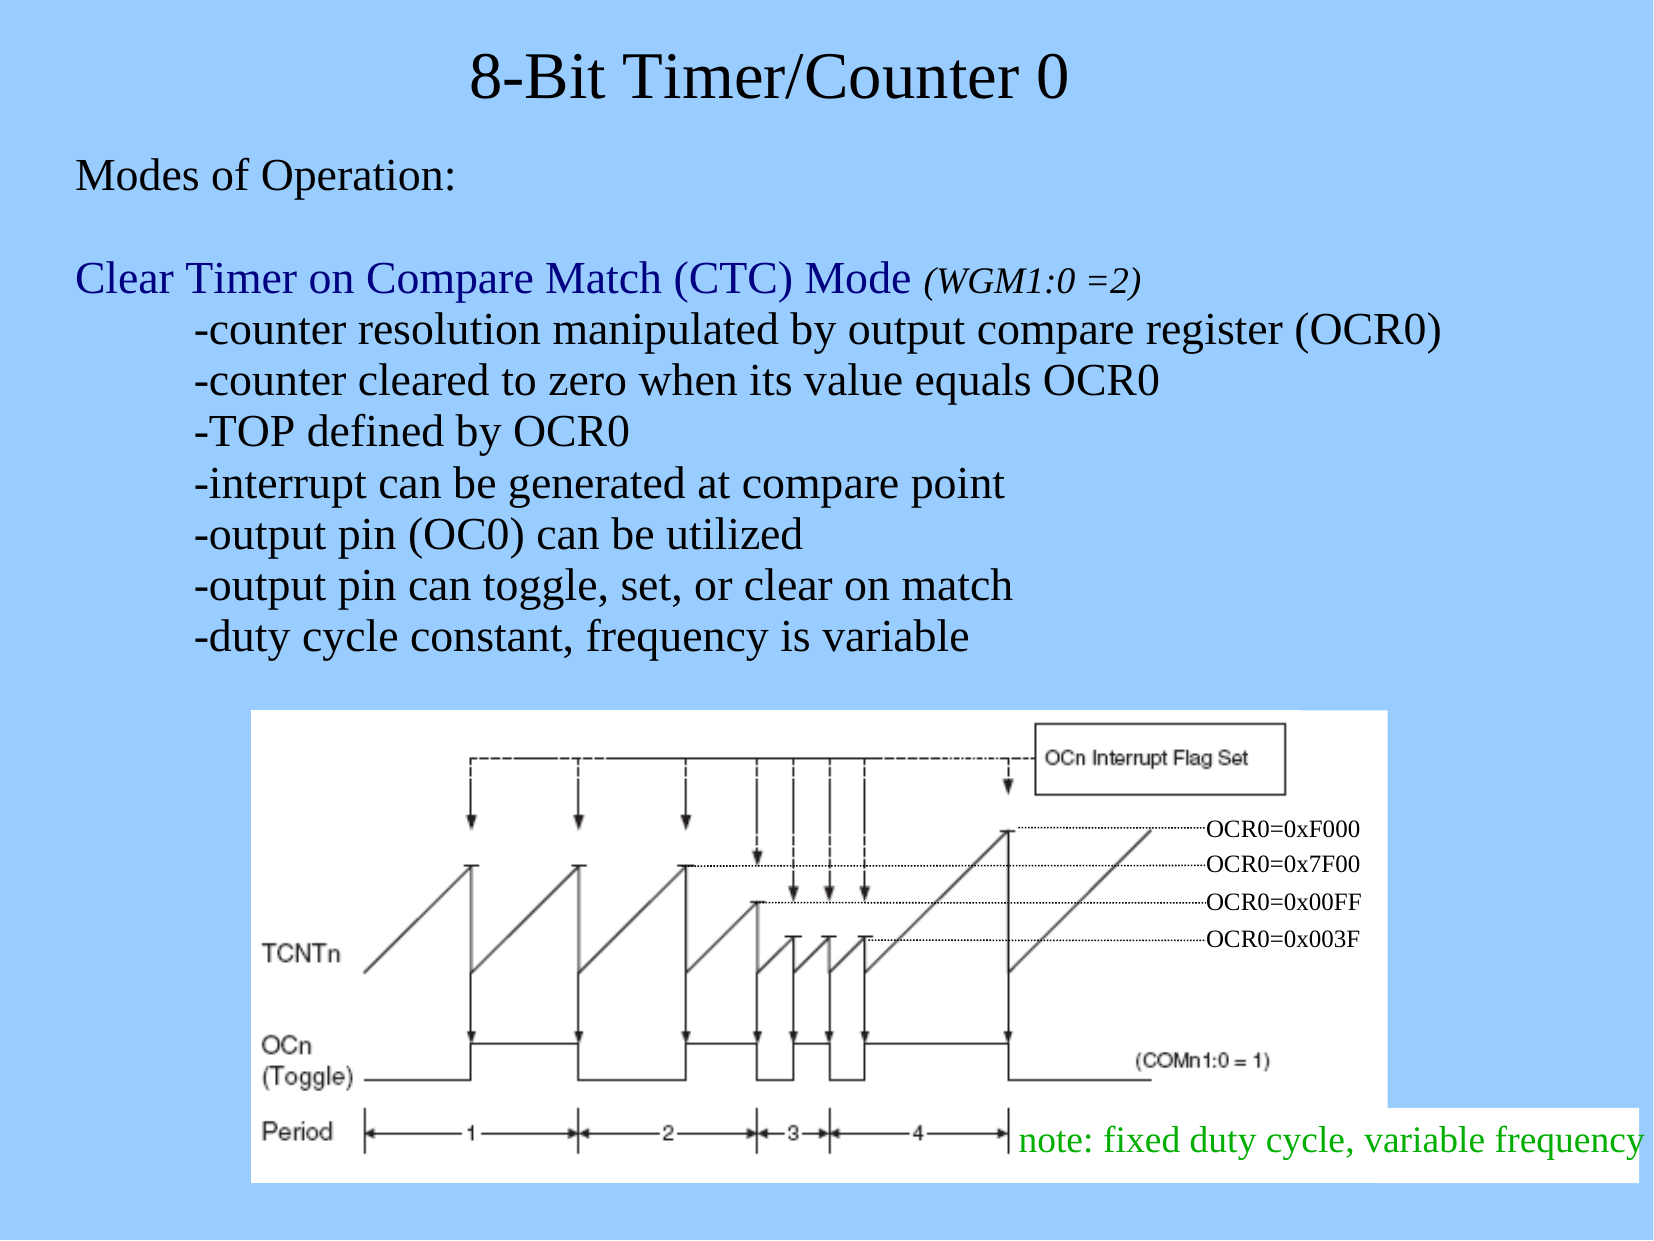

8-Bit Timer/Counter 0
Modes of Operation:
Clear Timer on Compare Match (CTC) Mode (WGM1:0 =2)
	-counter resolution manipulated by output compare register (OCR0)
	-counter cleared to zero when its value equals OCR0
	-TOP defined by OCR0
	-interrupt can be generated at compare point
	-output pin (OC0) can be utilized
	-output pin can toggle, set, or clear on match
	-duty cycle constant, frequency is variable
OCR0=0xF000
OCR0=0x7F00
OCR0=0x00FF
OCR0=0x003F
note: fixed duty cycle, variable frequency